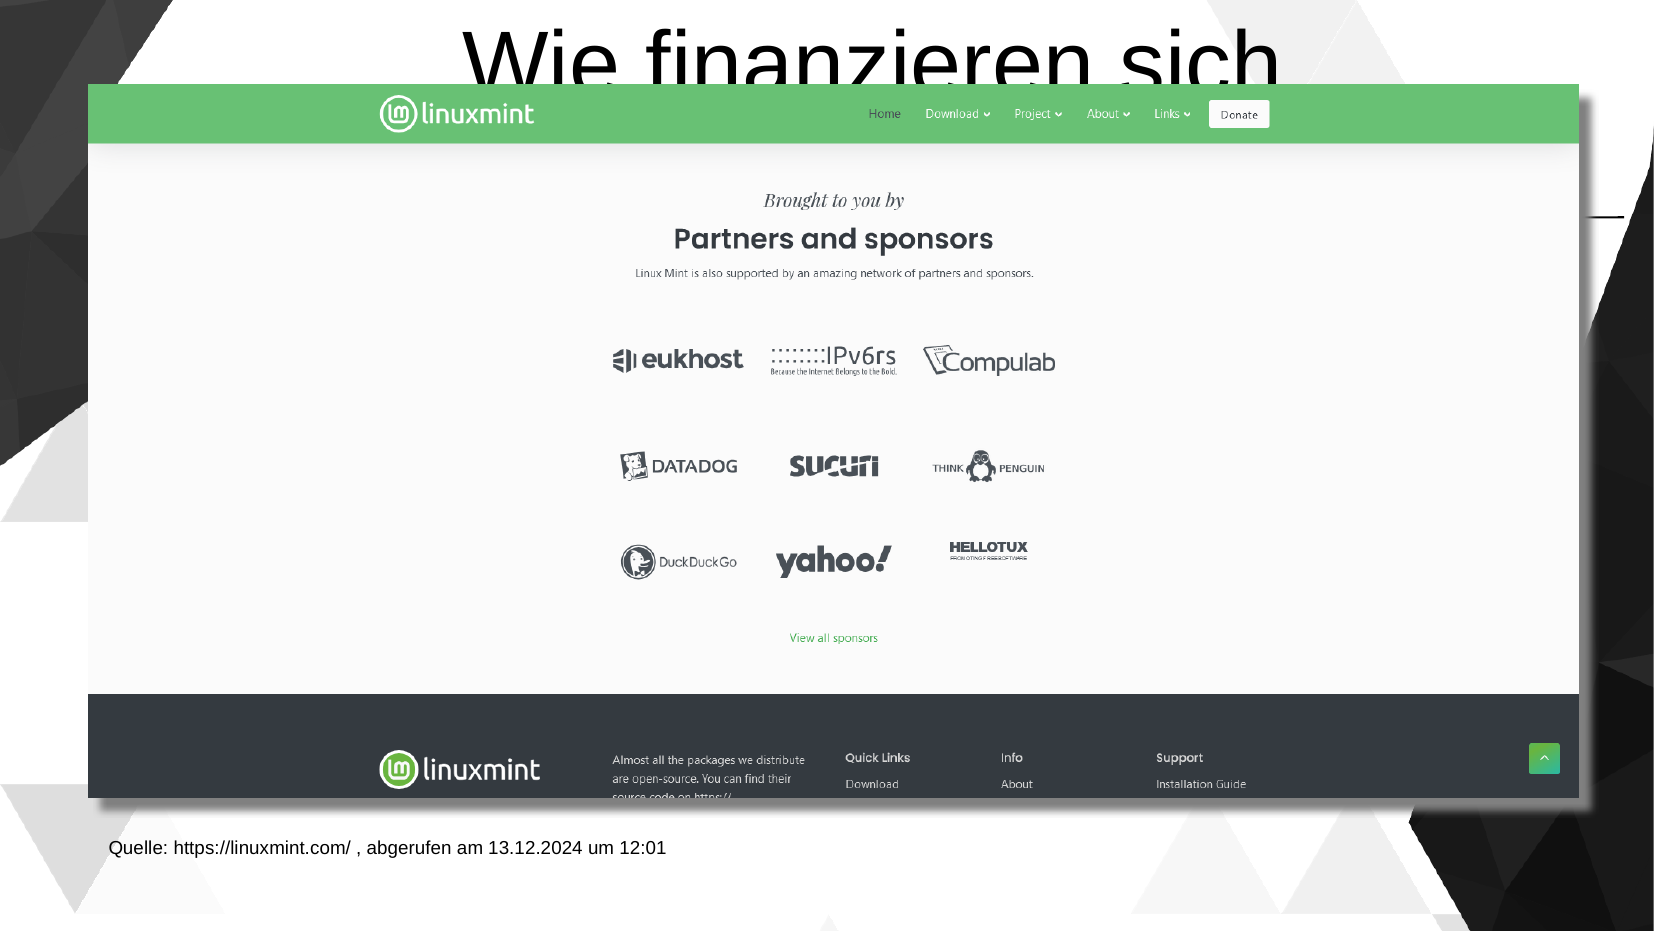

# Wie finanzieren sich Open-Source Projekte?
1. Möglichkeit: Gar nicht!
2. Möglichkeit: Durch Spenden
3. Möglichkeit: Durch Sponsoren
 Quelle: https://linuxmint.com/ , abgerufen am 13.12.2024 um 12:01